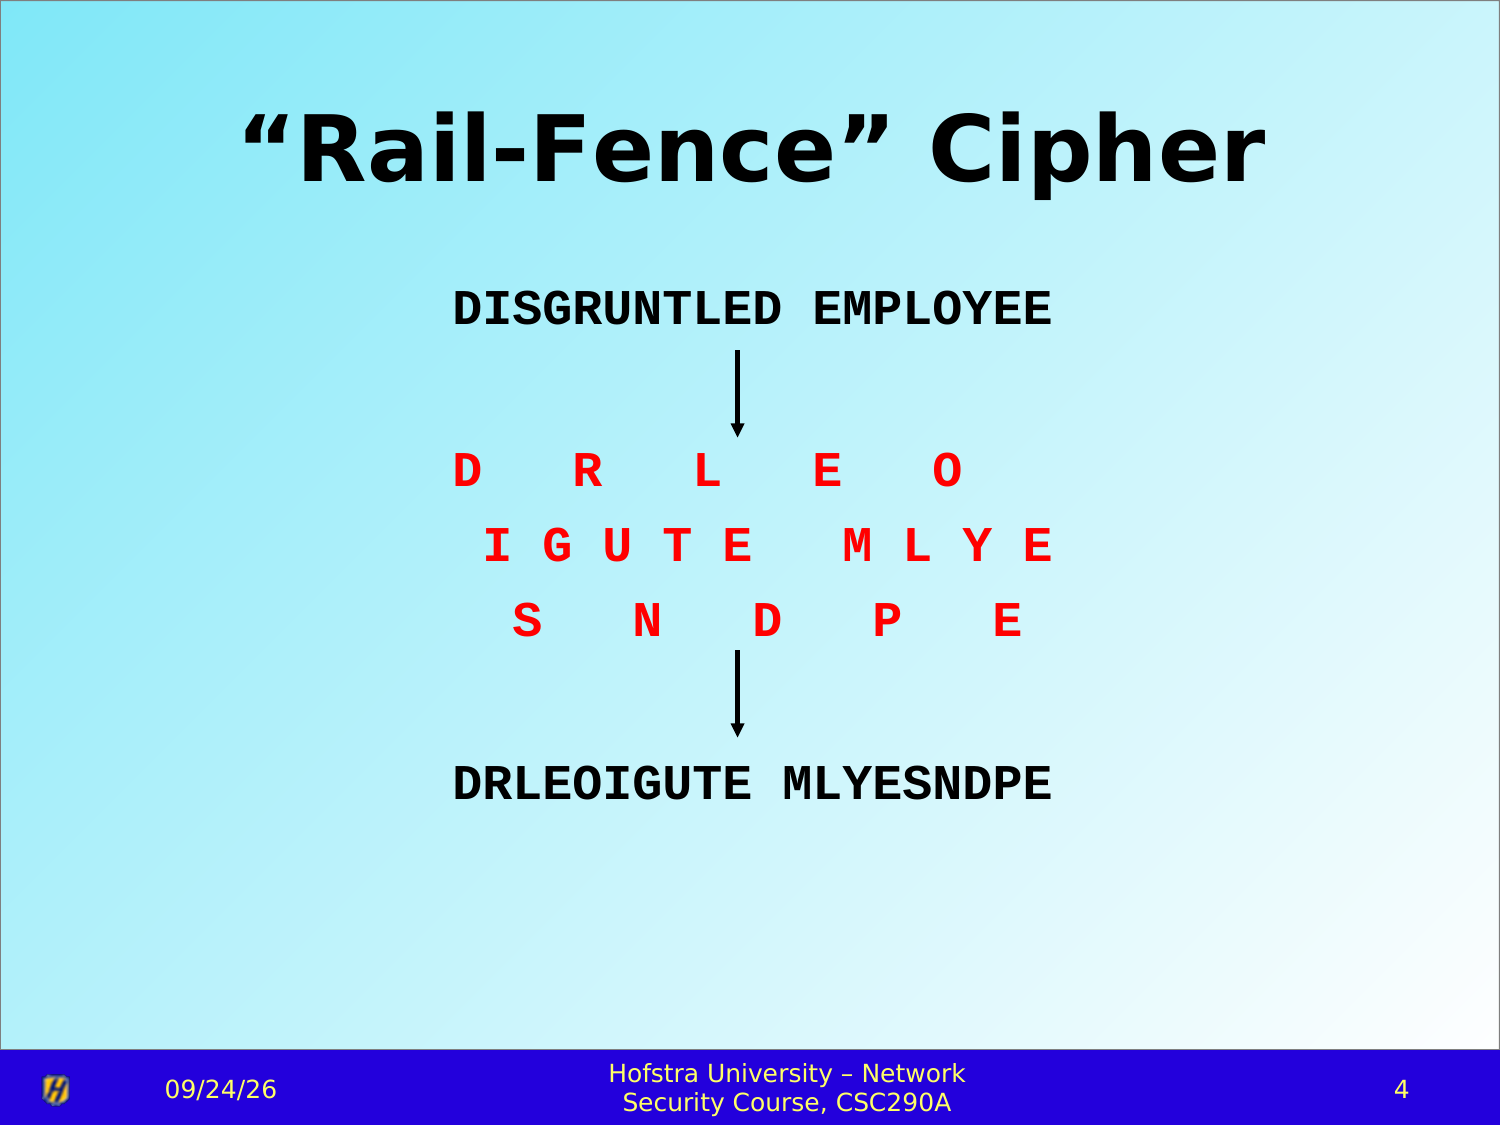

# “Rail-Fence” Cipher
DISGRUNTLED EMPLOYEE
D R L E O
 I G U T E M L Y E
 S N D P E
DRLEOIGUTE MLYESNDPE
4